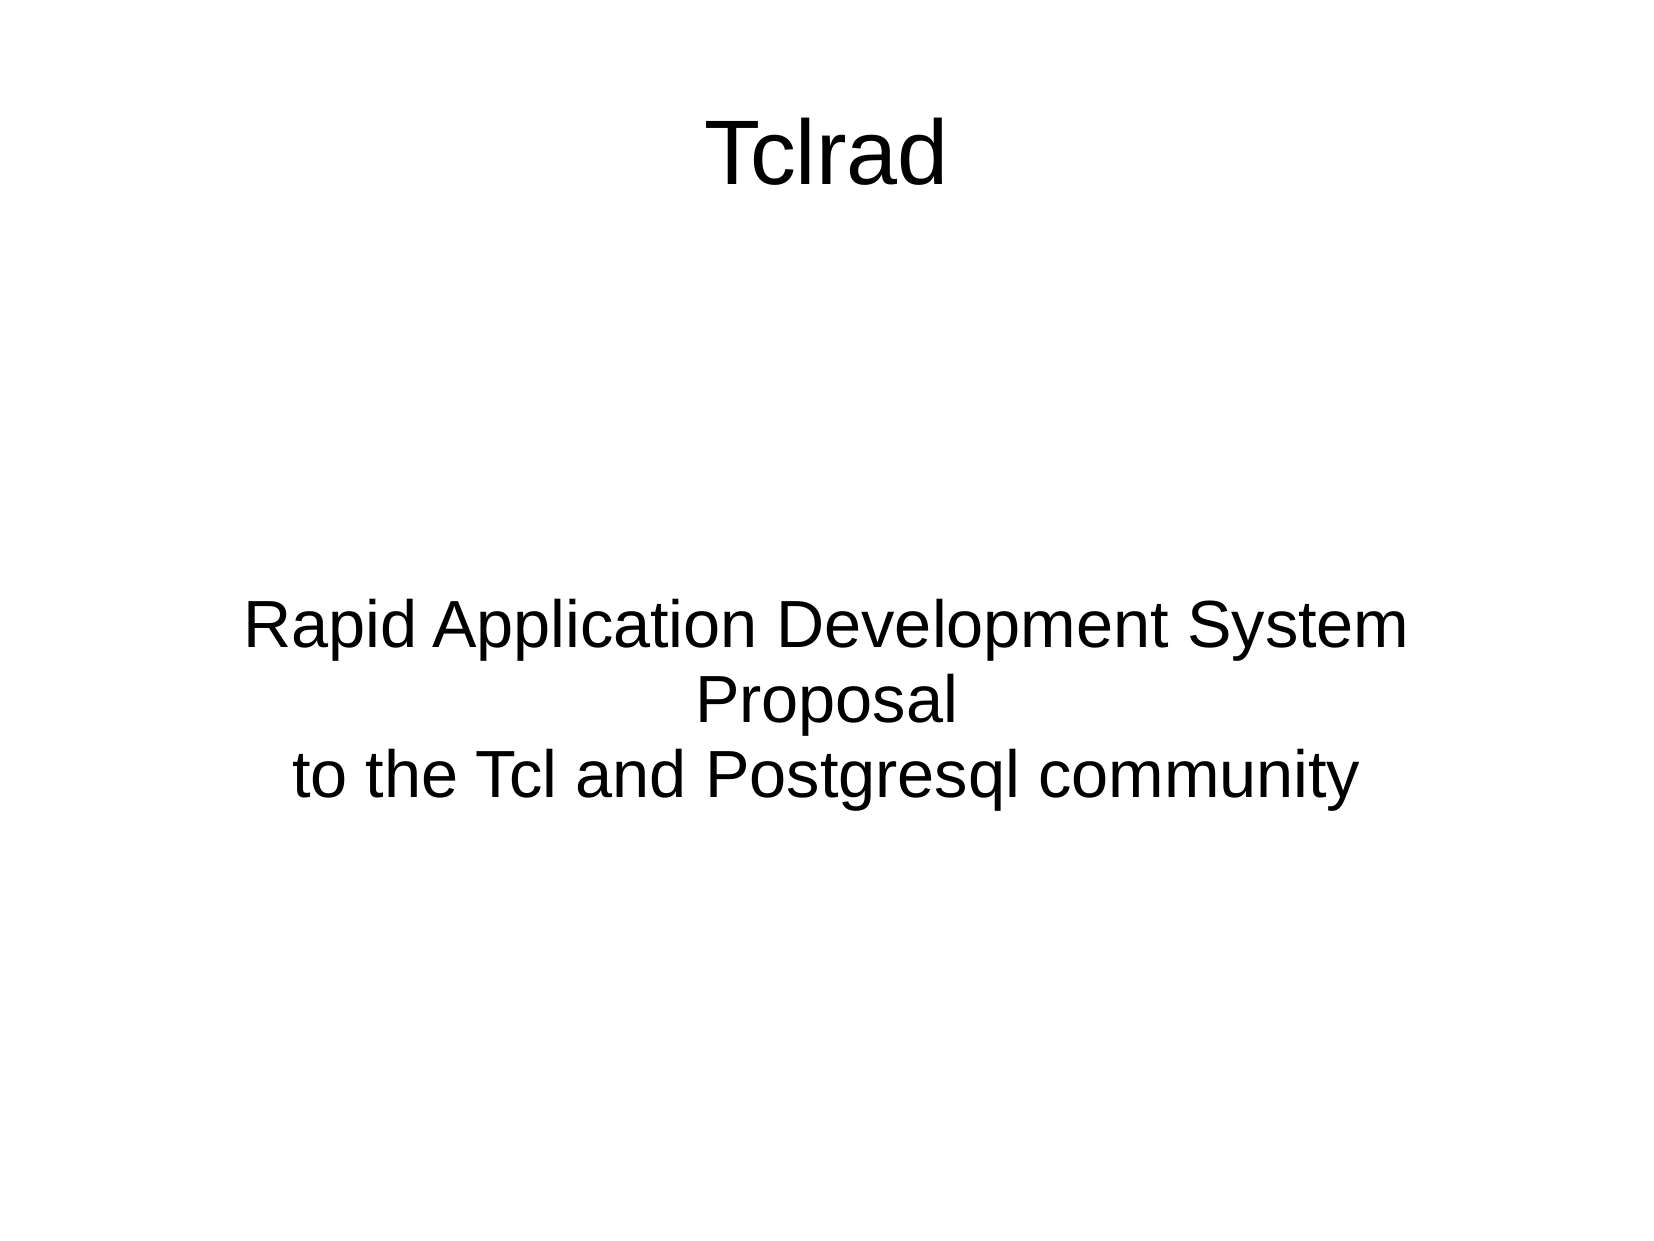

# Tclrad
Rapid Application Development System
Proposal
to the Tcl and Postgresql community